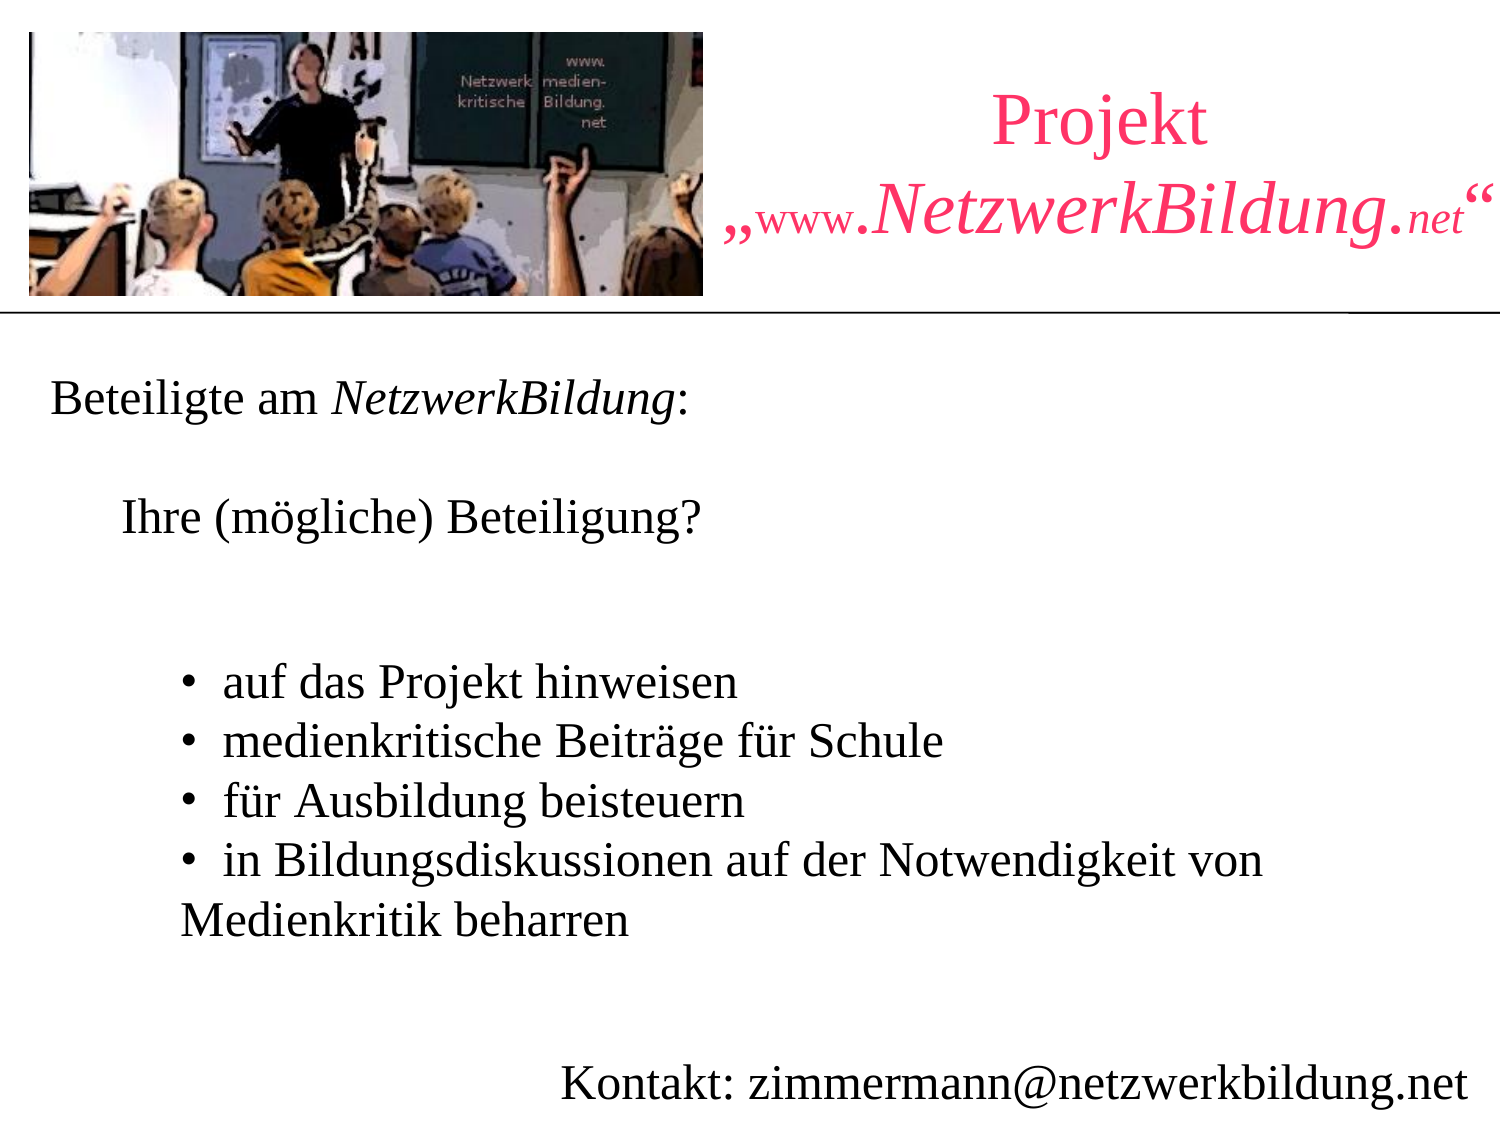

Projekt
„www.NetzwerkBildung.net“
Beteiligte am NetzwerkBildung:
Ihre (mögliche) Beteiligung?
 auf das Projekt hinweisen
 medienkritische Beiträge für Schule
 für Ausbildung beisteuern
 in Bildungsdiskussionen auf der Notwendigkeit von Medienkritik beharren
Kontakt: zimmermann@netzwerkbildung.net